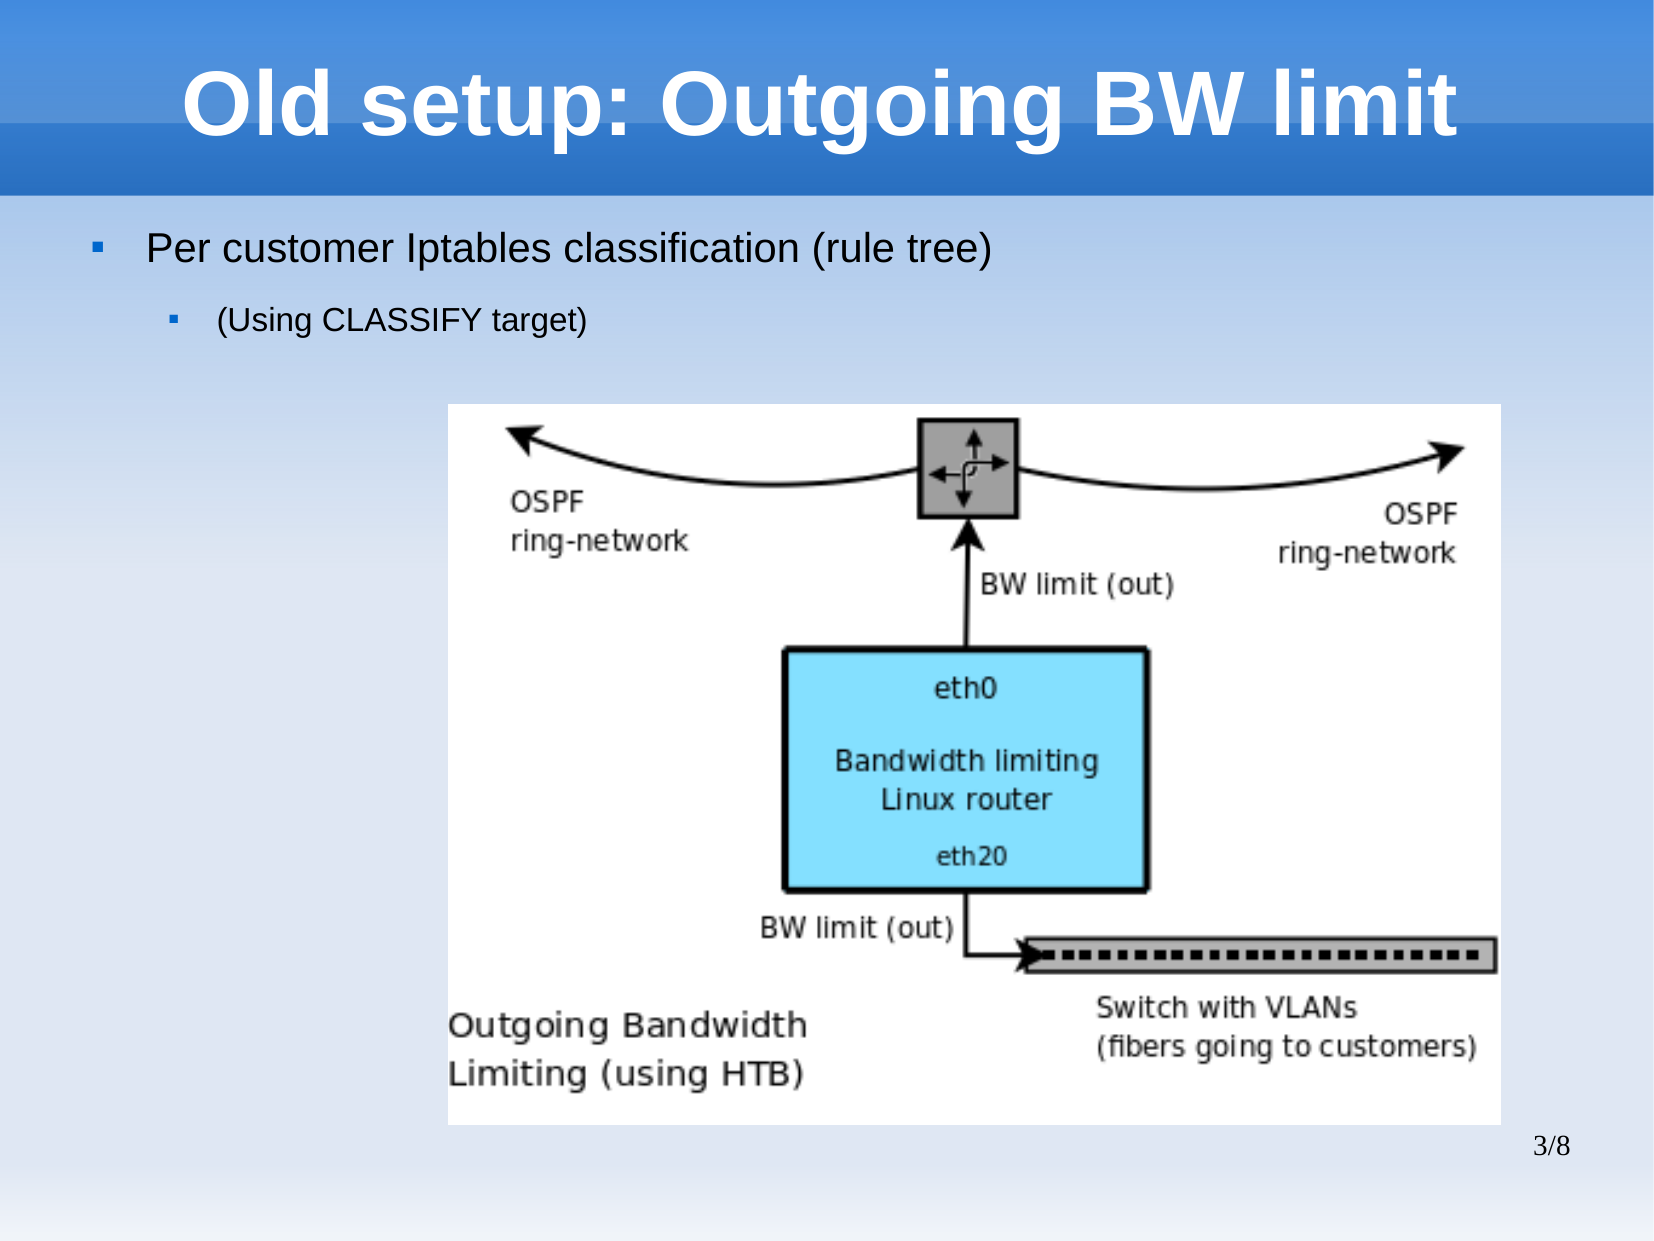

# Old setup: Outgoing BW limit
Per customer Iptables classification (rule tree)
(Using CLASSIFY target)
3